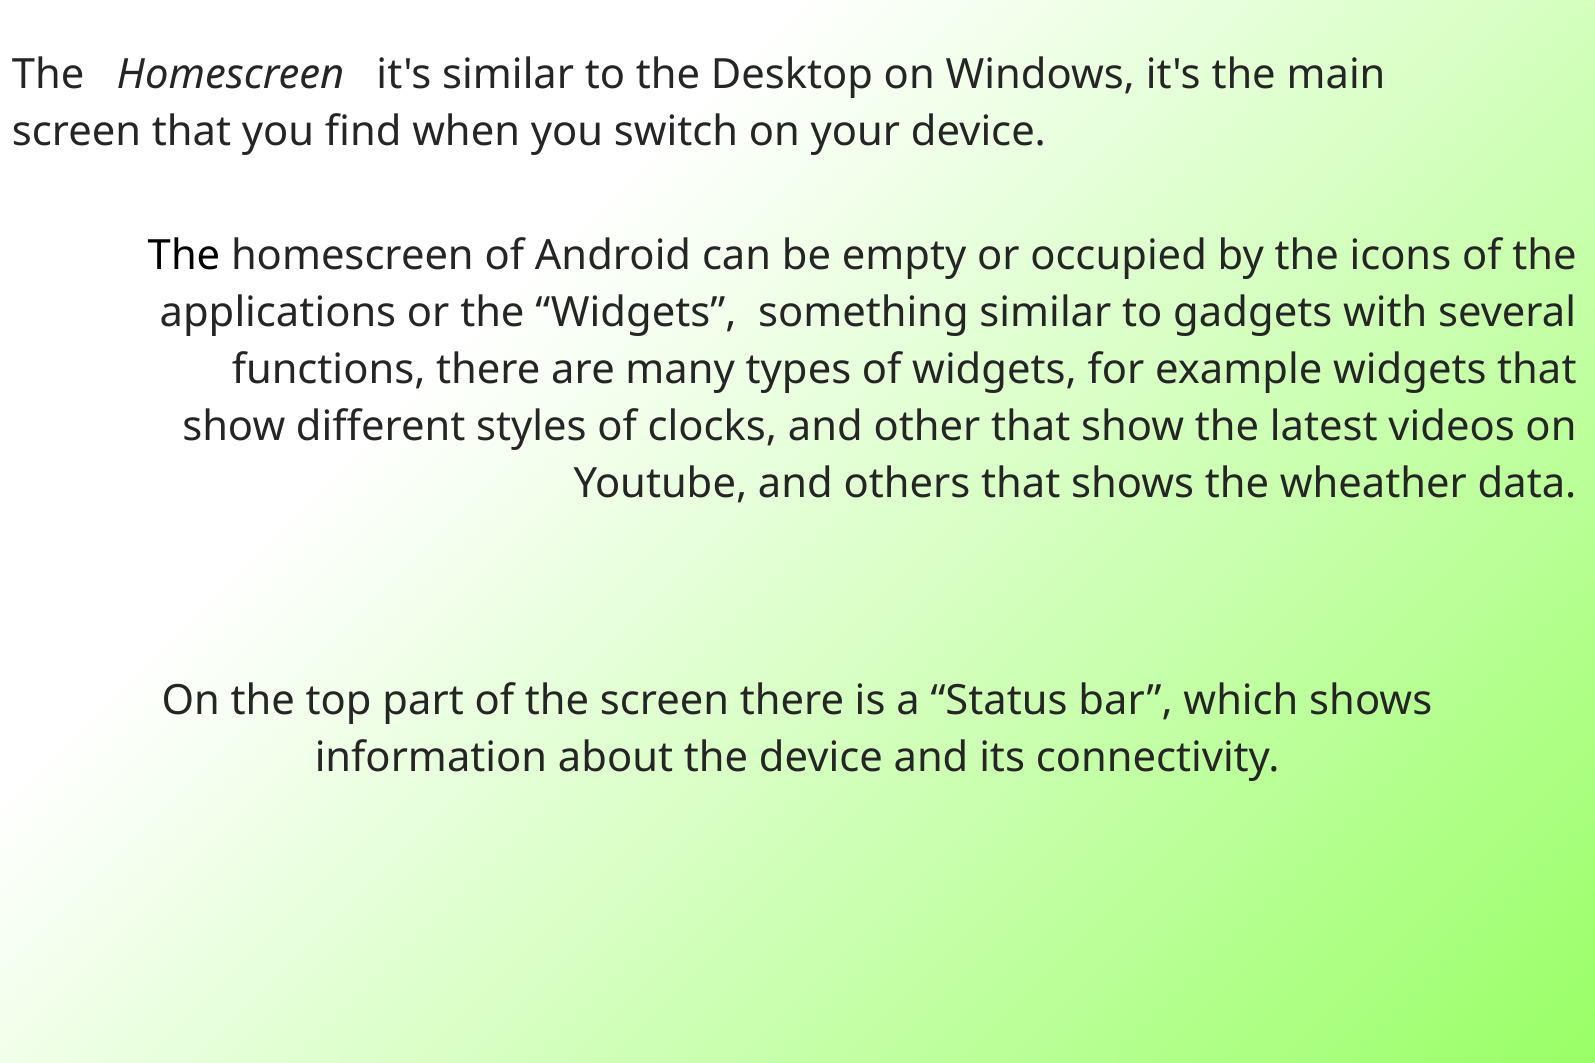

# The   Homescreen  it's similar to the Desktop on Windows, it's the main screen that you find when you switch on your device.
The homescreen of Android can be empty or occupied by the icons of the applications or the “Widgets”, something similar to gadgets with several functions, there are many types of widgets, for example widgets that show different styles of clocks, and other that show the latest videos on Youtube, and others that shows the wheather data.
On the top part of the screen there is a “Status bar”, which shows information about the device and its connectivity.